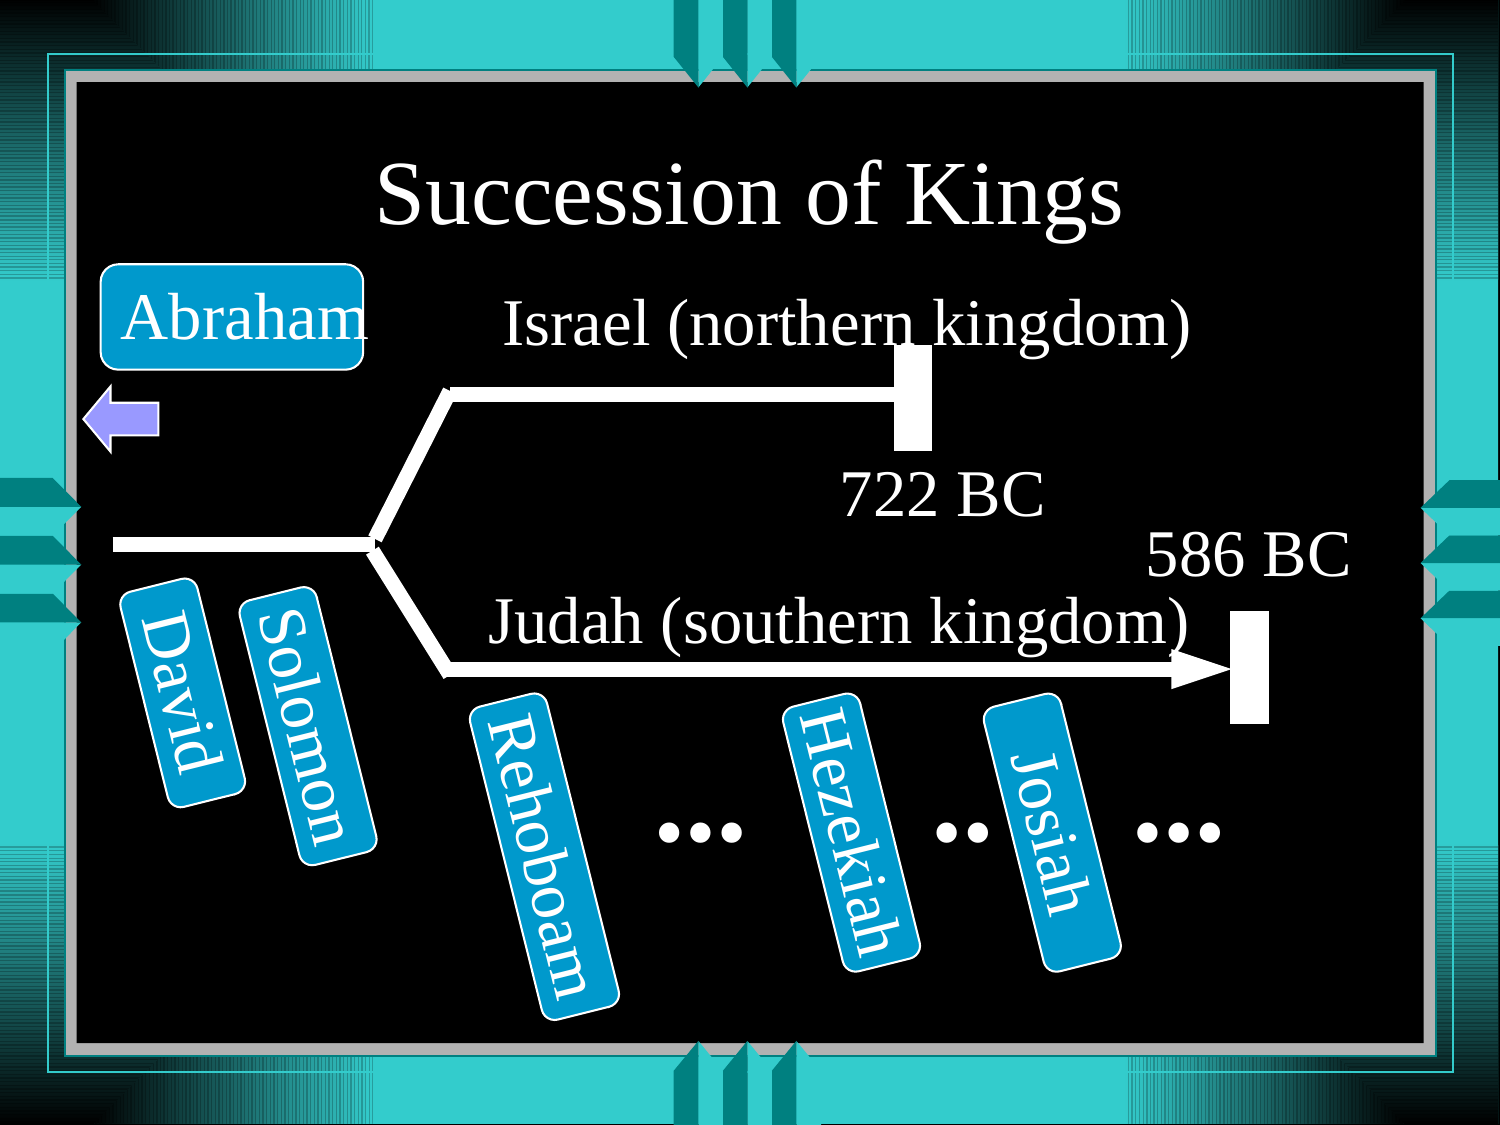

# Succession of Kings
Abraham
Israel (northern kingdom)
722 BC
586 BC
Judah (southern kingdom)
David
Solomon
...
..
...
Hezekiah
Josiah
Rehoboam